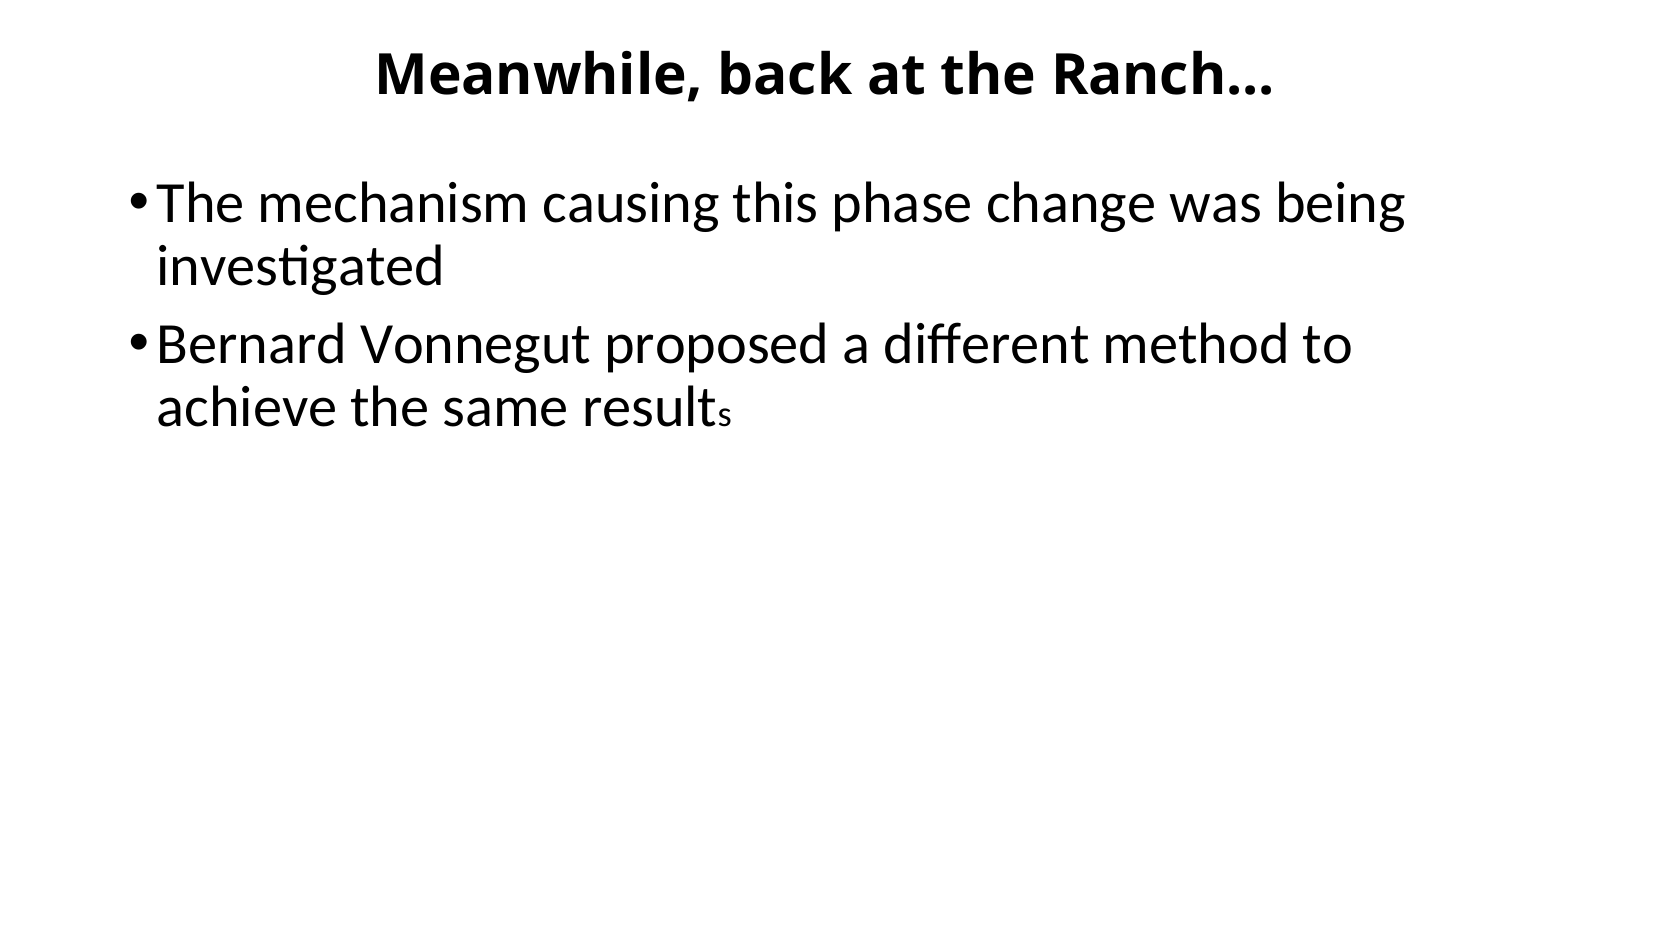

# Meanwhile, back at the Ranch...
The mechanism causing this phase change was being investigated
Bernard Vonnegut proposed a different method to achieve the same results